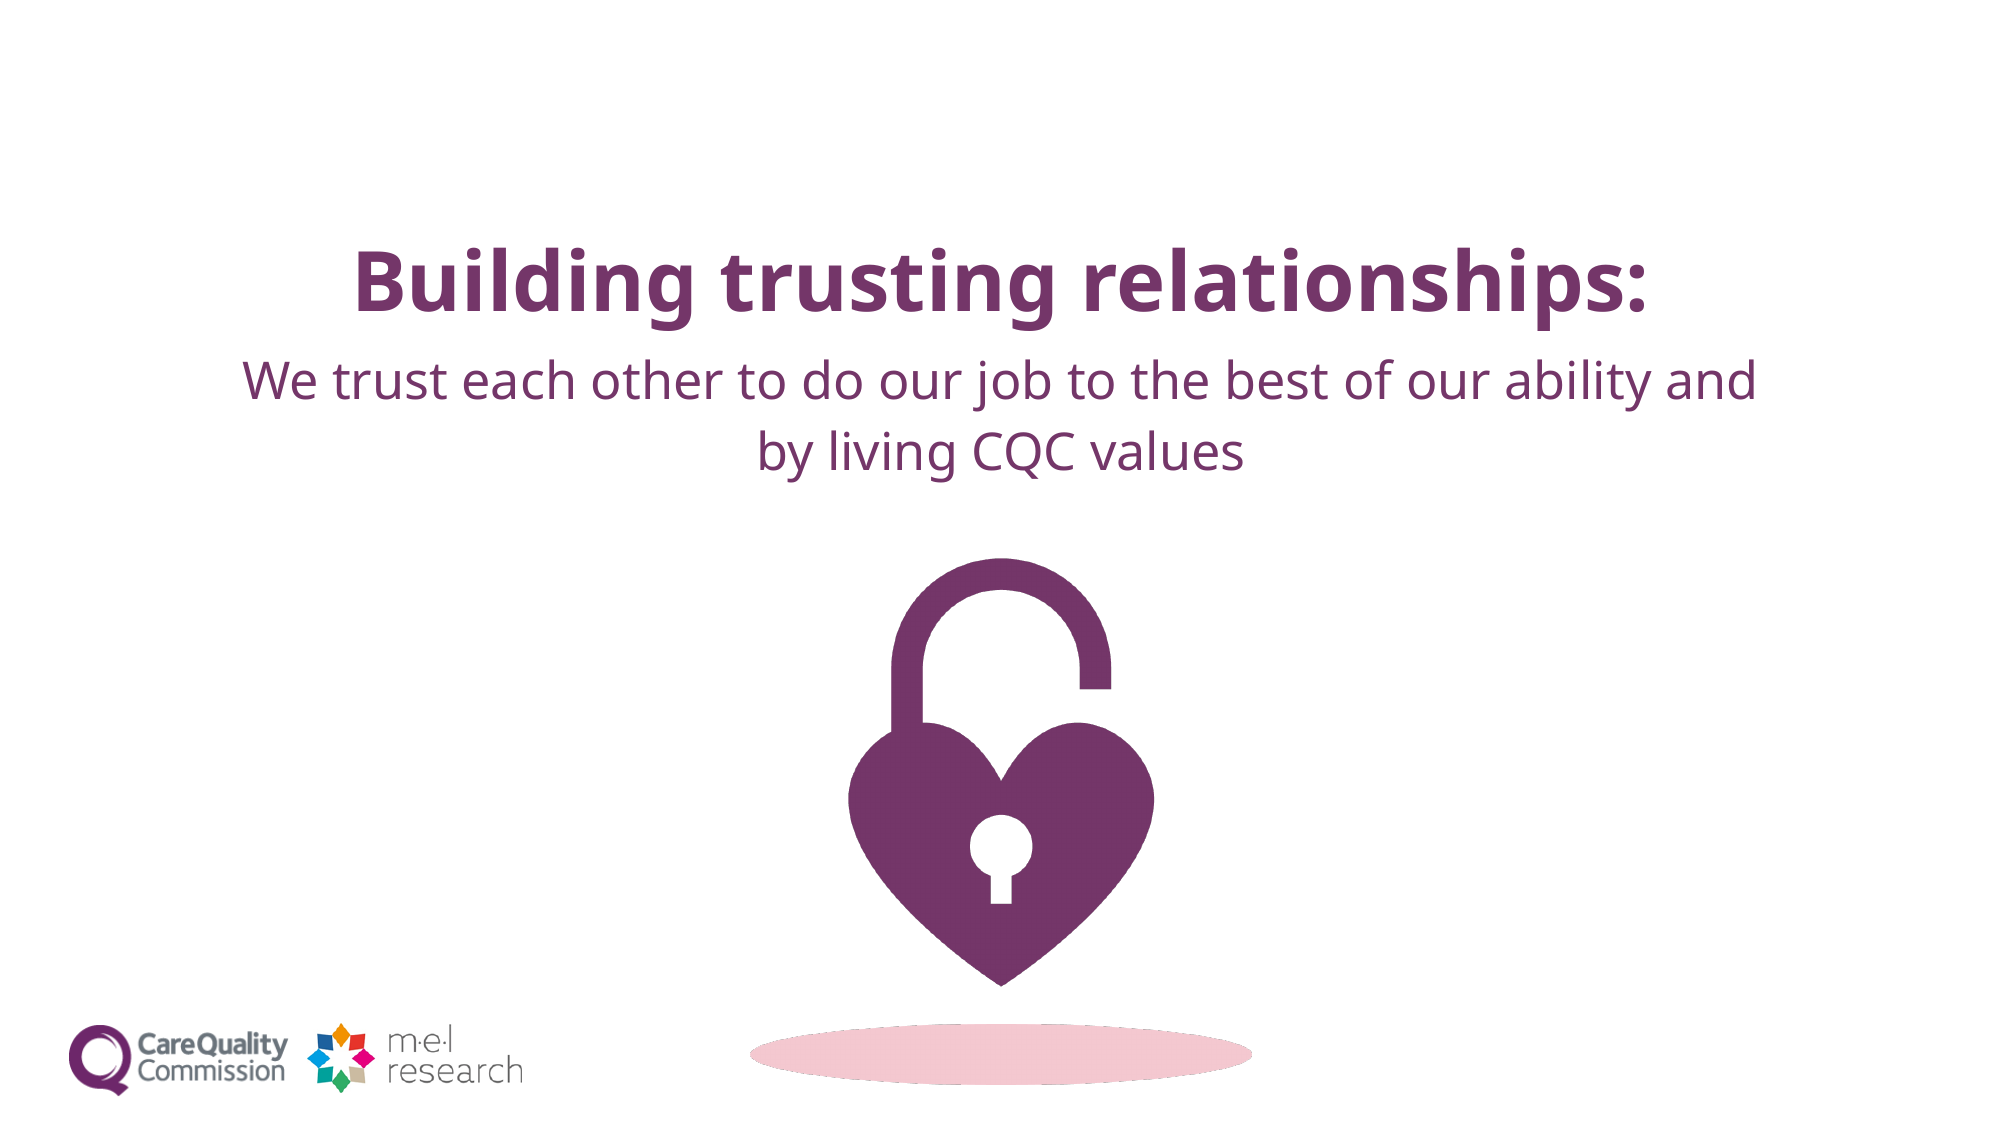

# Building trusting relationships:
We trust each other to do our job to the best of our ability and by living CQC values